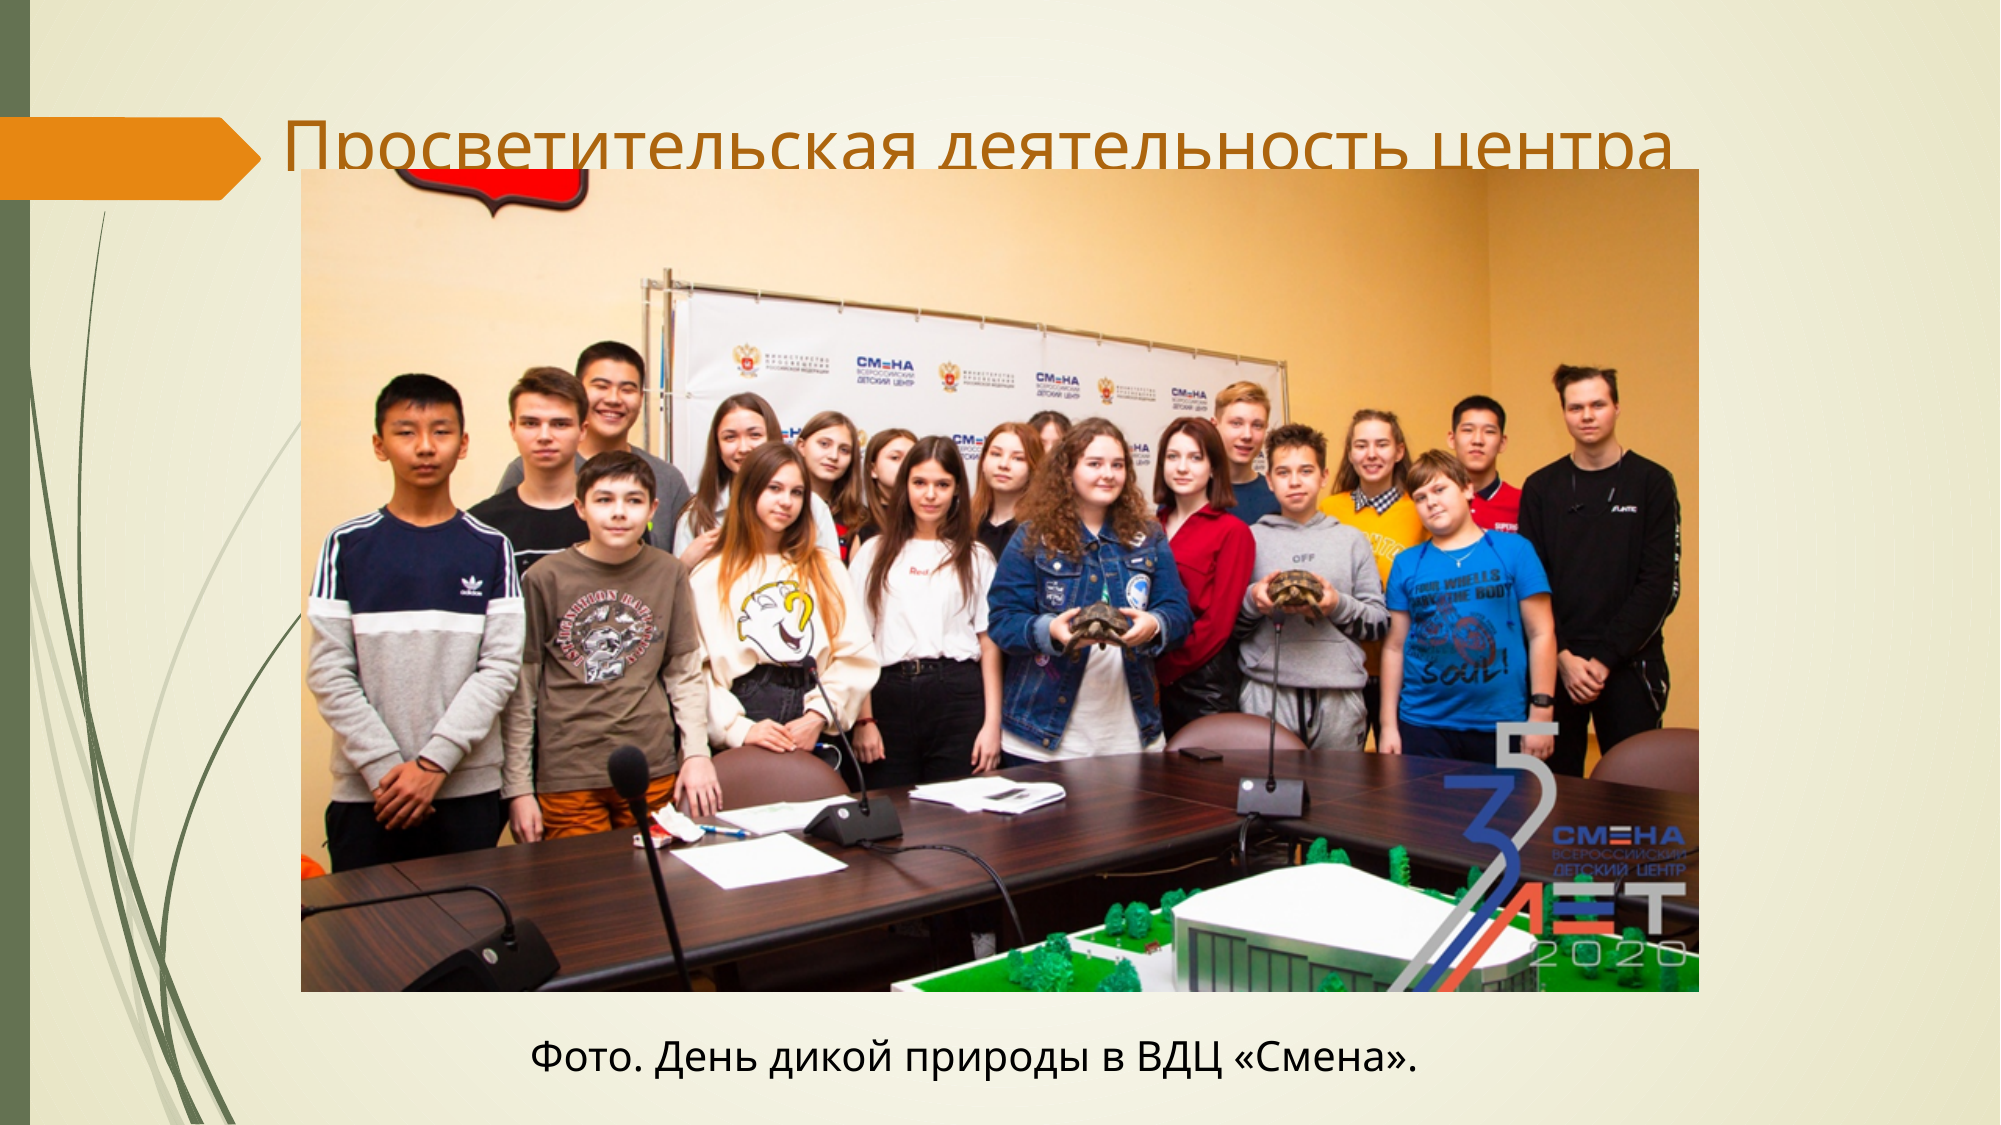

Просветительская деятельность центра
Фото. День дикой природы в ВДЦ «Смена».